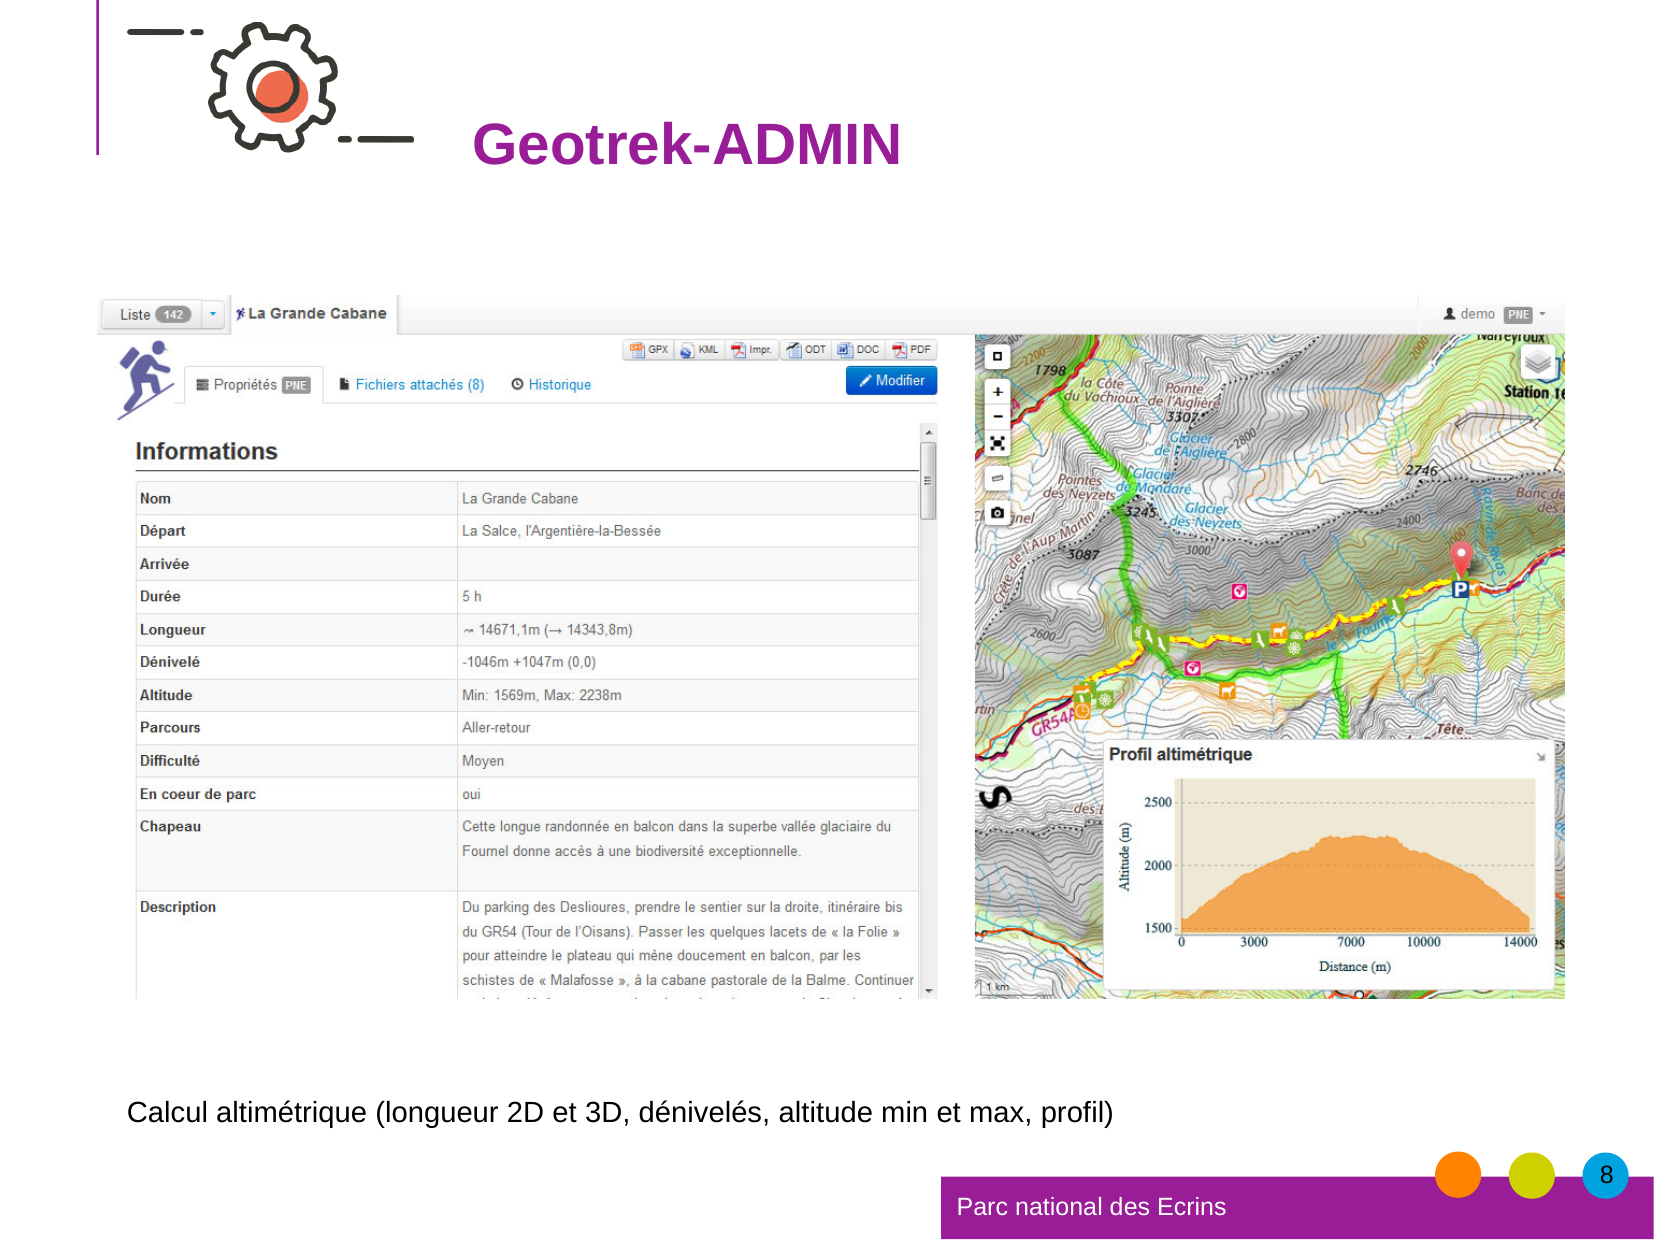

# Geotrek-ADMIN
Calcul altimétrique (longueur 2D et 3D, dénivelés, altitude min et max, profil)